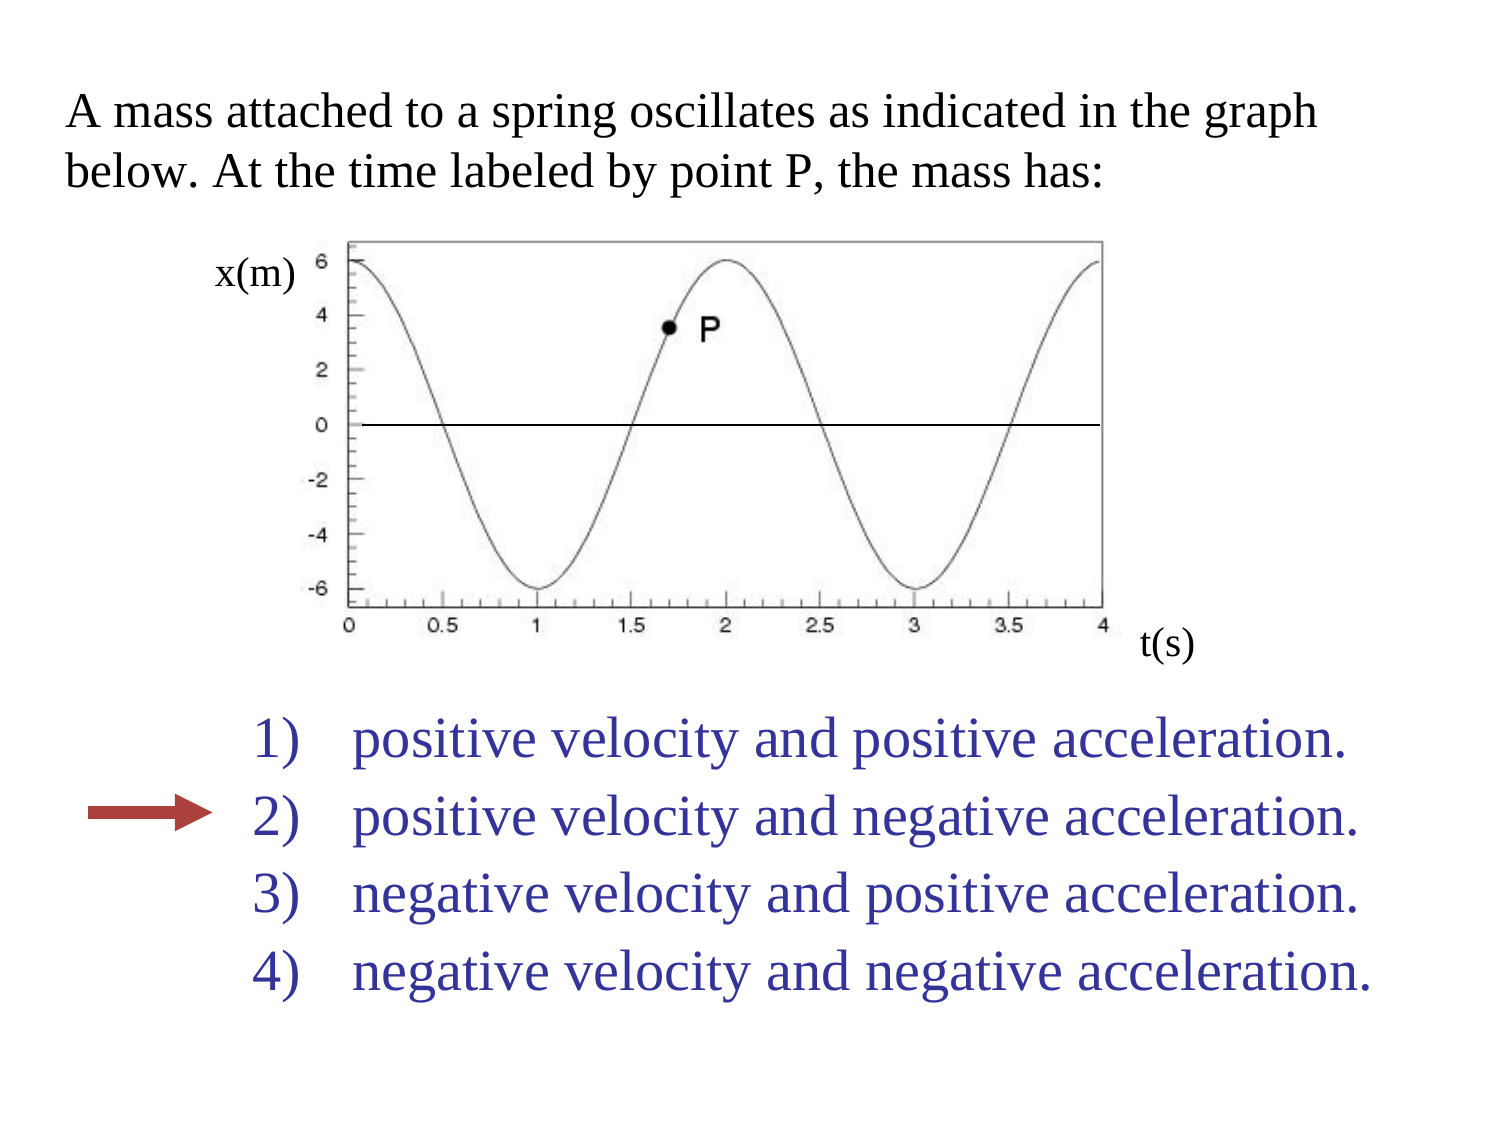

# A mass attached to a spring oscillates as indicated in the graph below. At the time labeled by point P, the mass has:
x(m)
t(s)
positive velocity and positive acceleration.
positive velocity and negative acceleration.
negative velocity and positive acceleration.
negative velocity and negative acceleration.